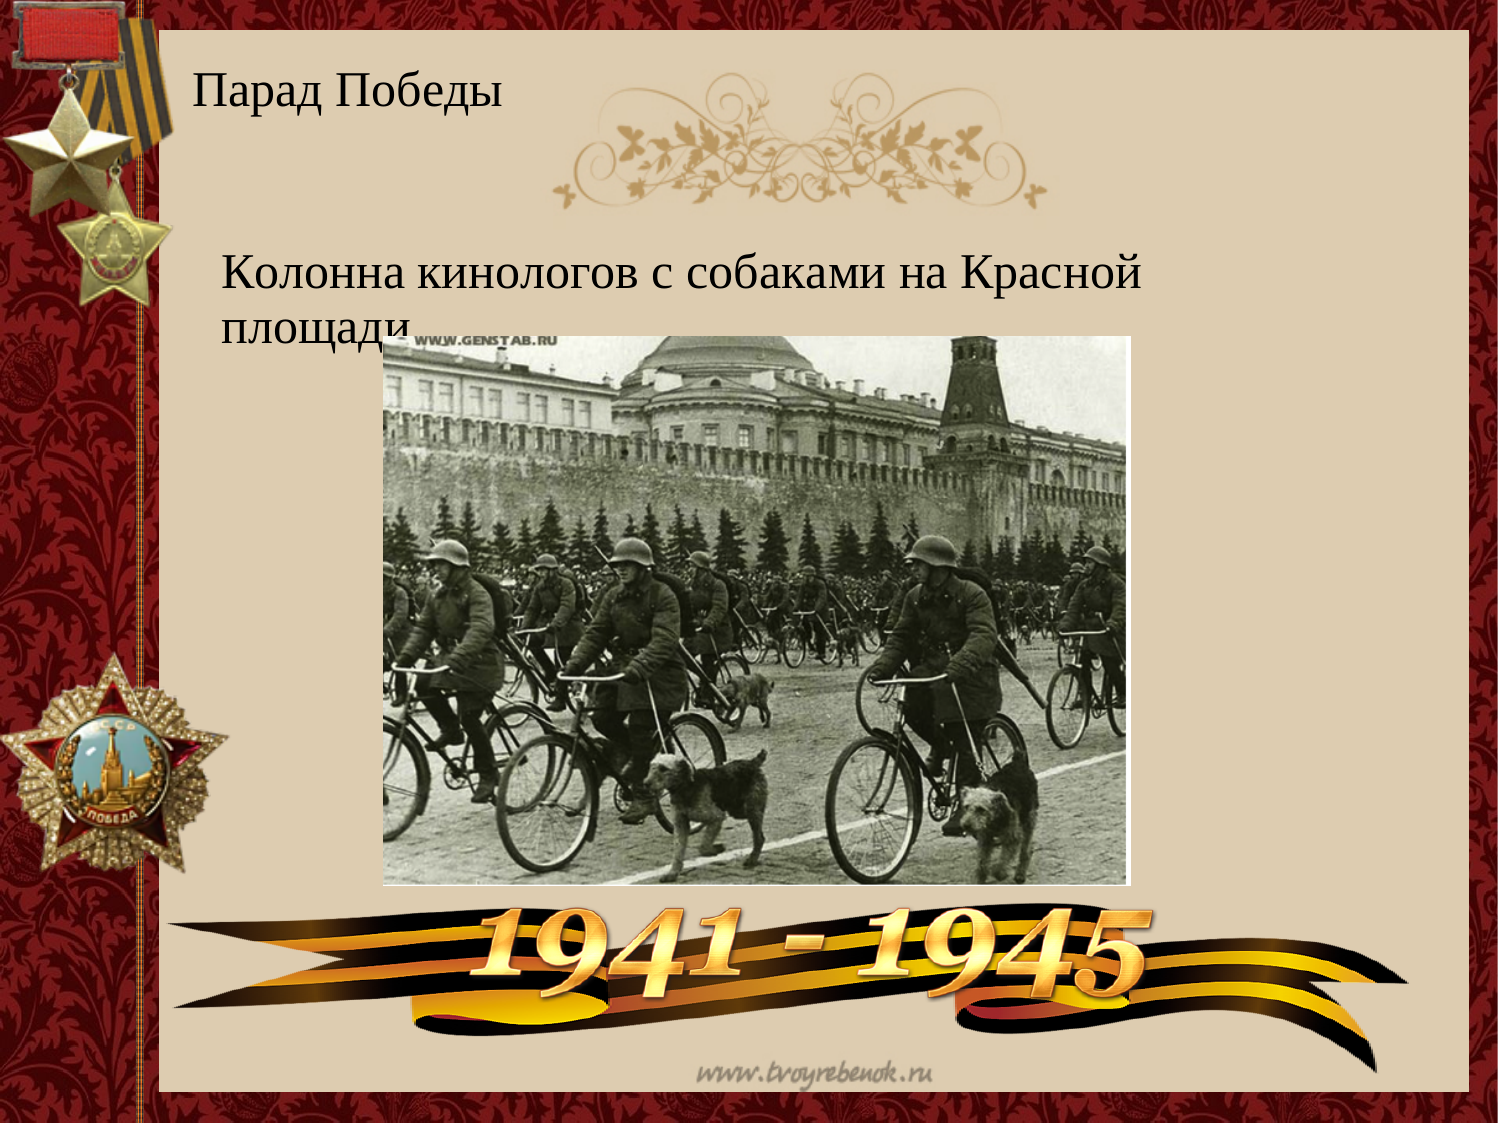

Парад Победы
# Колонна кинологов с собаками на Красной площади